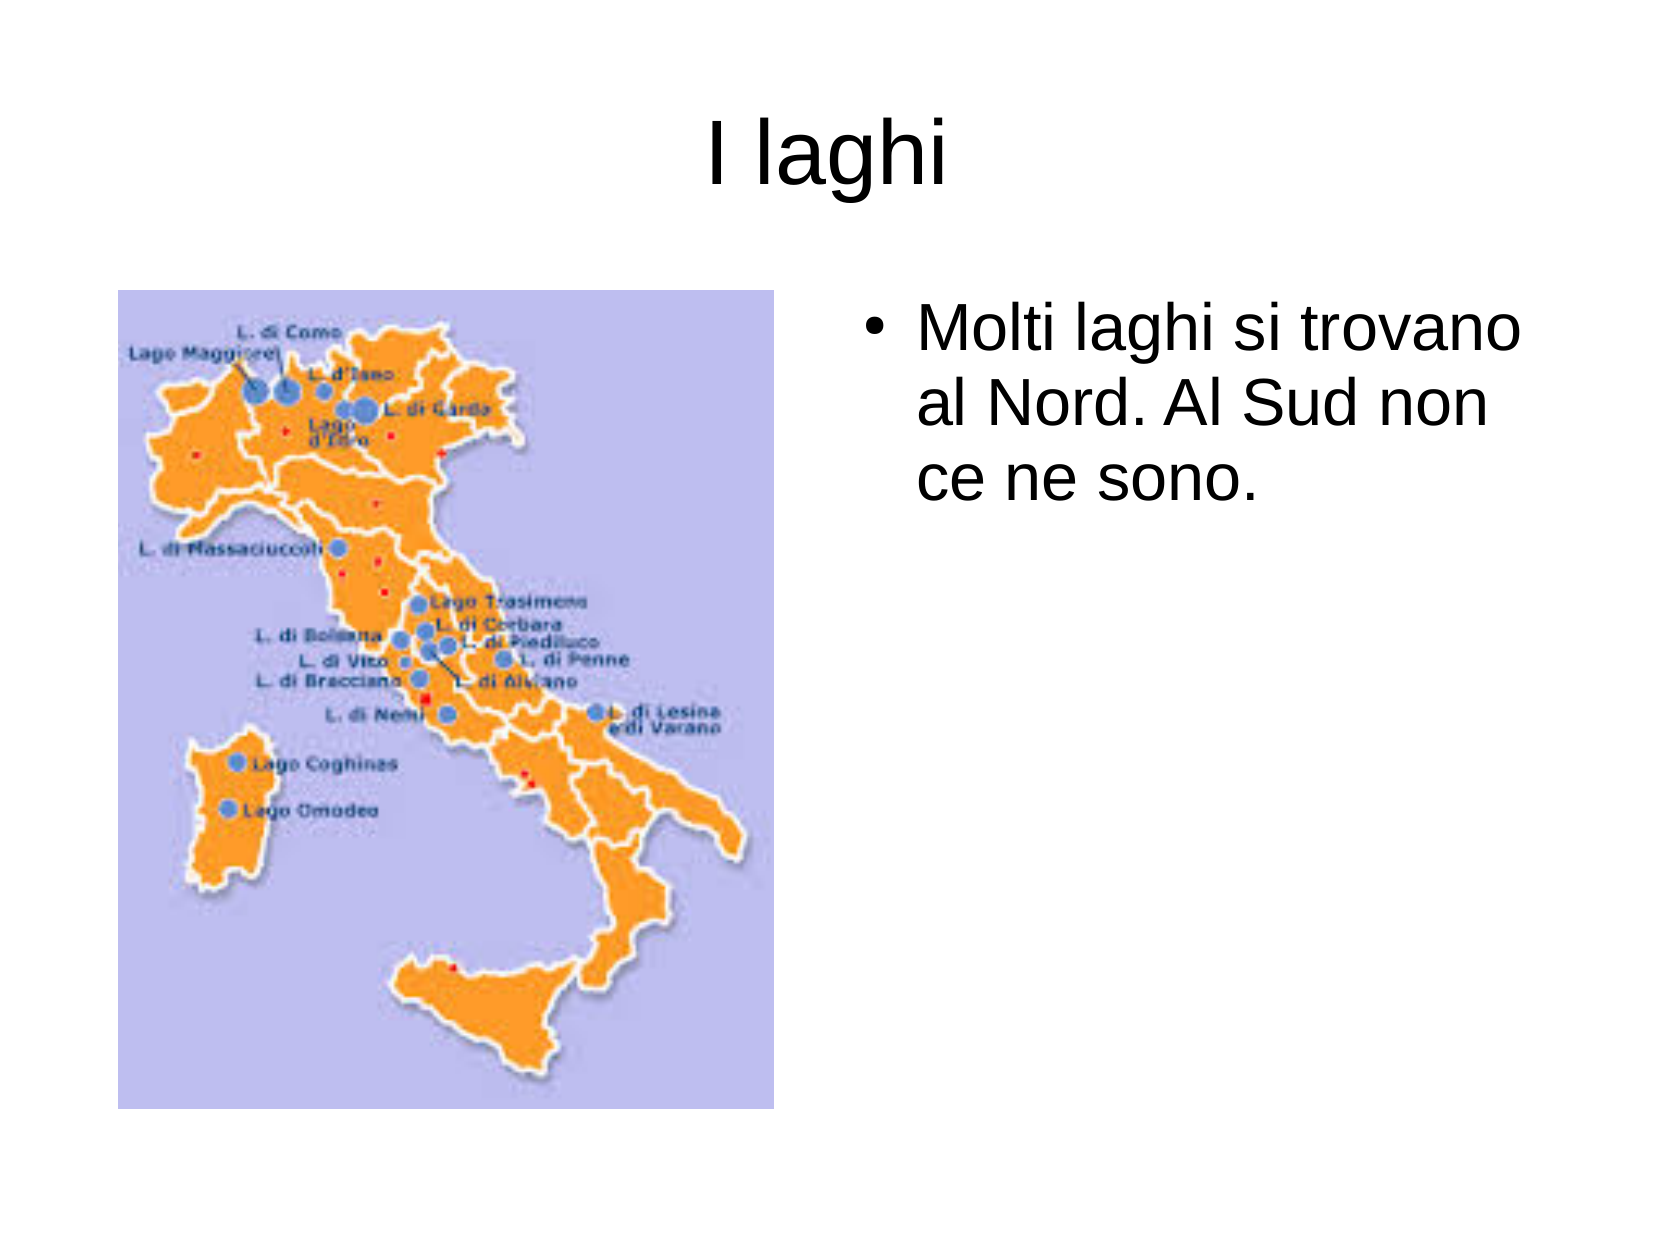

# I laghi
Molti laghi si trovano al Nord. Al Sud non ce ne sono.